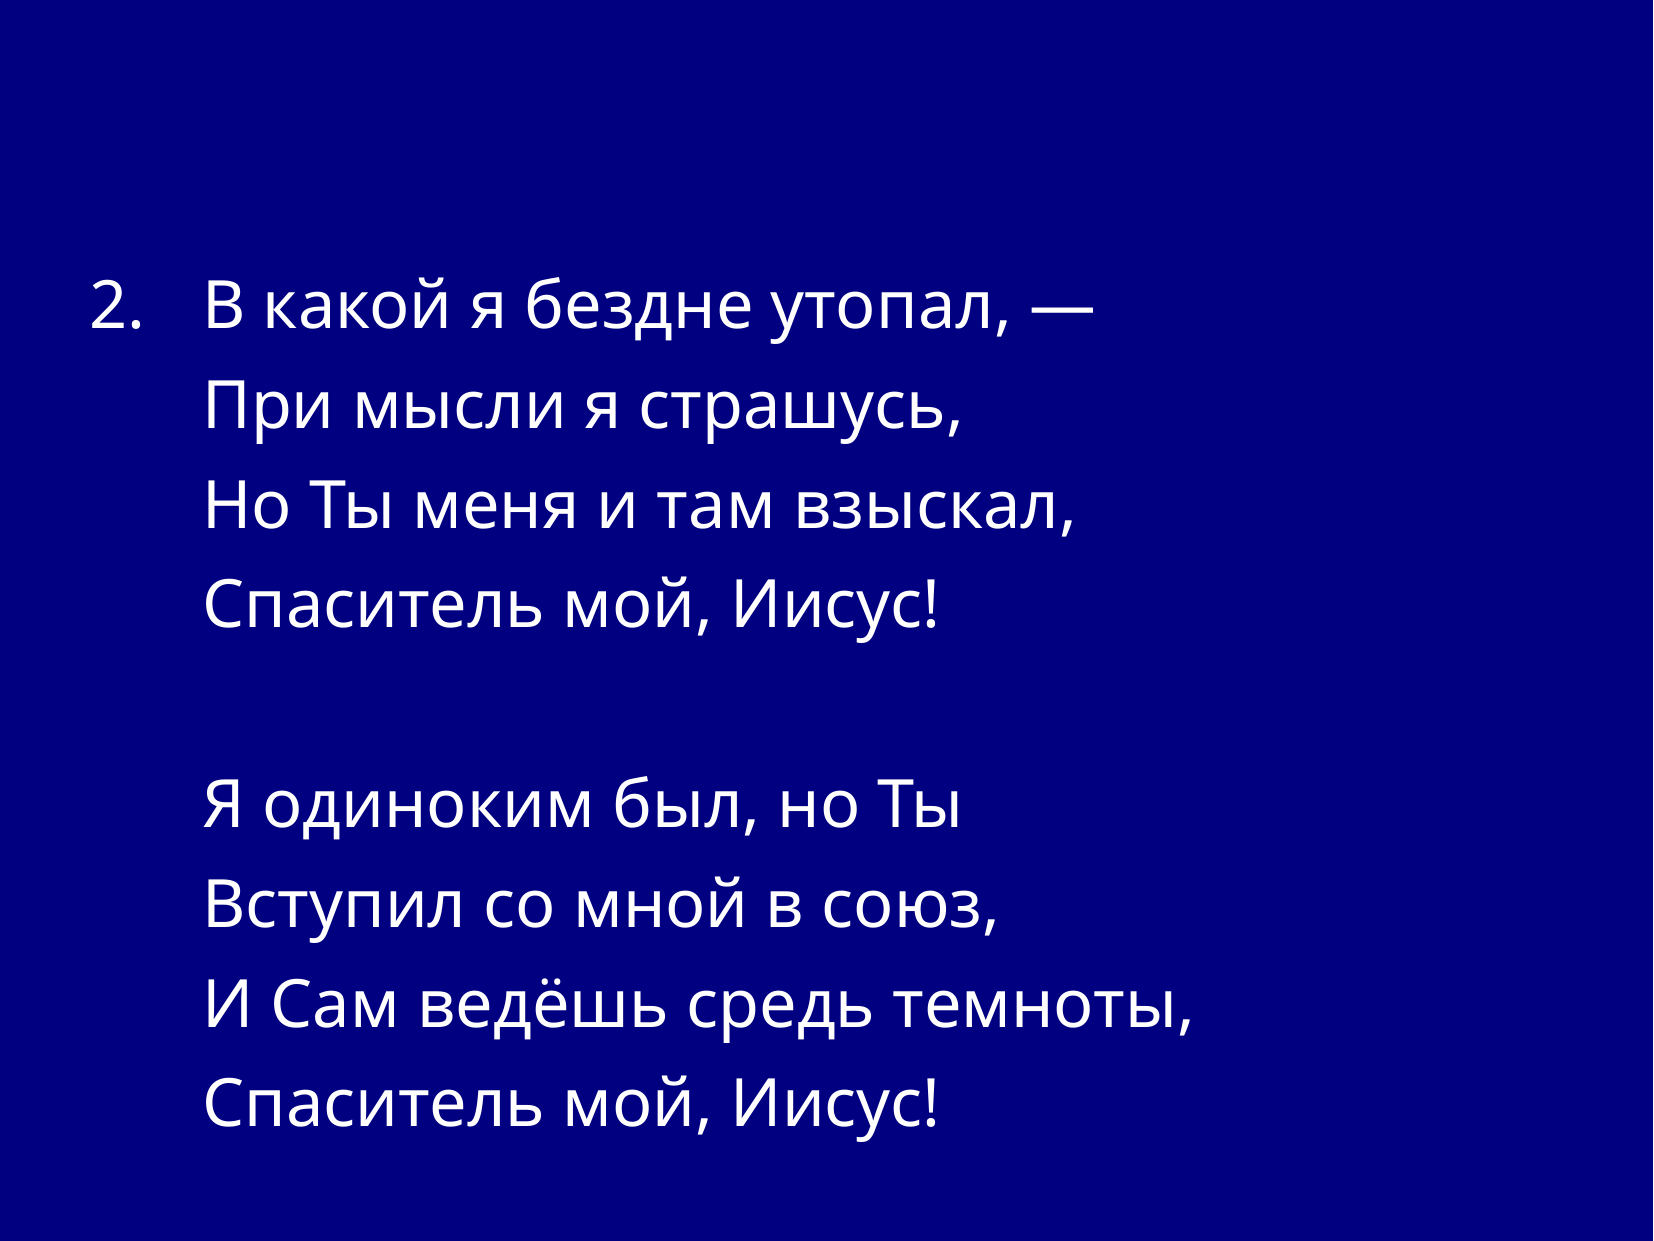

2.	В какой я бездне утопал, —
	При мысли я страшусь,
	Но Ты меня и там взыскал,
	Спаситель мой, Иисус!
	Я одиноким был, но Ты
	Вступил со мной в союз,
	И Сам ведёшь средь темноты,
	Спаситель мой, Иисус!